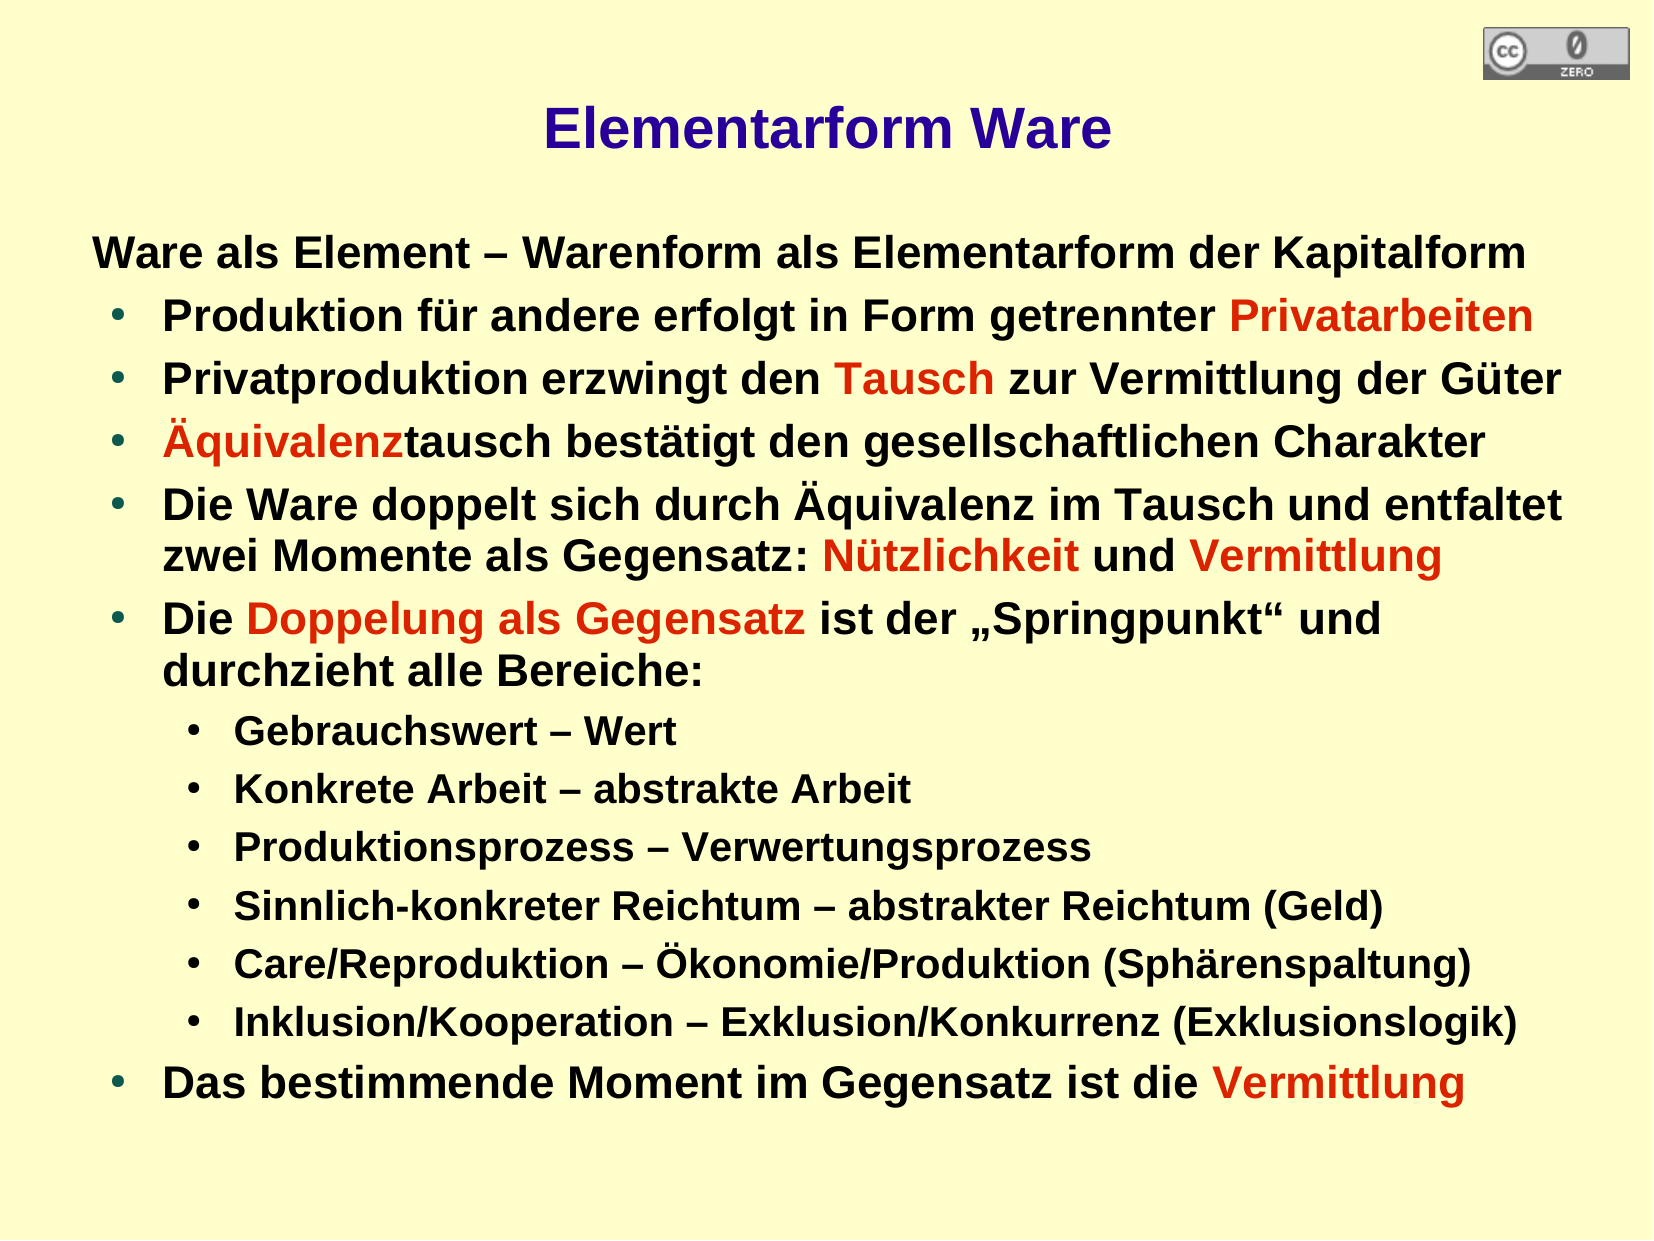

# Elementarform Ware
Ware als Element – Warenform als Elementarform der Kapitalform
Produktion für andere erfolgt in Form getrennter Privatarbeiten
Privatproduktion erzwingt den Tausch zur Vermittlung der Güter
Äquivalenztausch bestätigt den gesellschaftlichen Charakter
Die Ware doppelt sich durch Äquivalenz im Tausch und entfaltet zwei Momente als Gegensatz: Nützlichkeit und Vermittlung
Die Doppelung als Gegensatz ist der „Springpunkt“ und durchzieht alle Bereiche:
Gebrauchswert – Wert
Konkrete Arbeit – abstrakte Arbeit
Produktionsprozess – Verwertungsprozess
Sinnlich-konkreter Reichtum – abstrakter Reichtum (Geld)
Care/Reproduktion – Ökonomie/Produktion (Sphärenspaltung)
Inklusion/Kooperation – Exklusion/Konkurrenz (Exklusionslogik)
Das bestimmende Moment im Gegensatz ist die Vermittlung